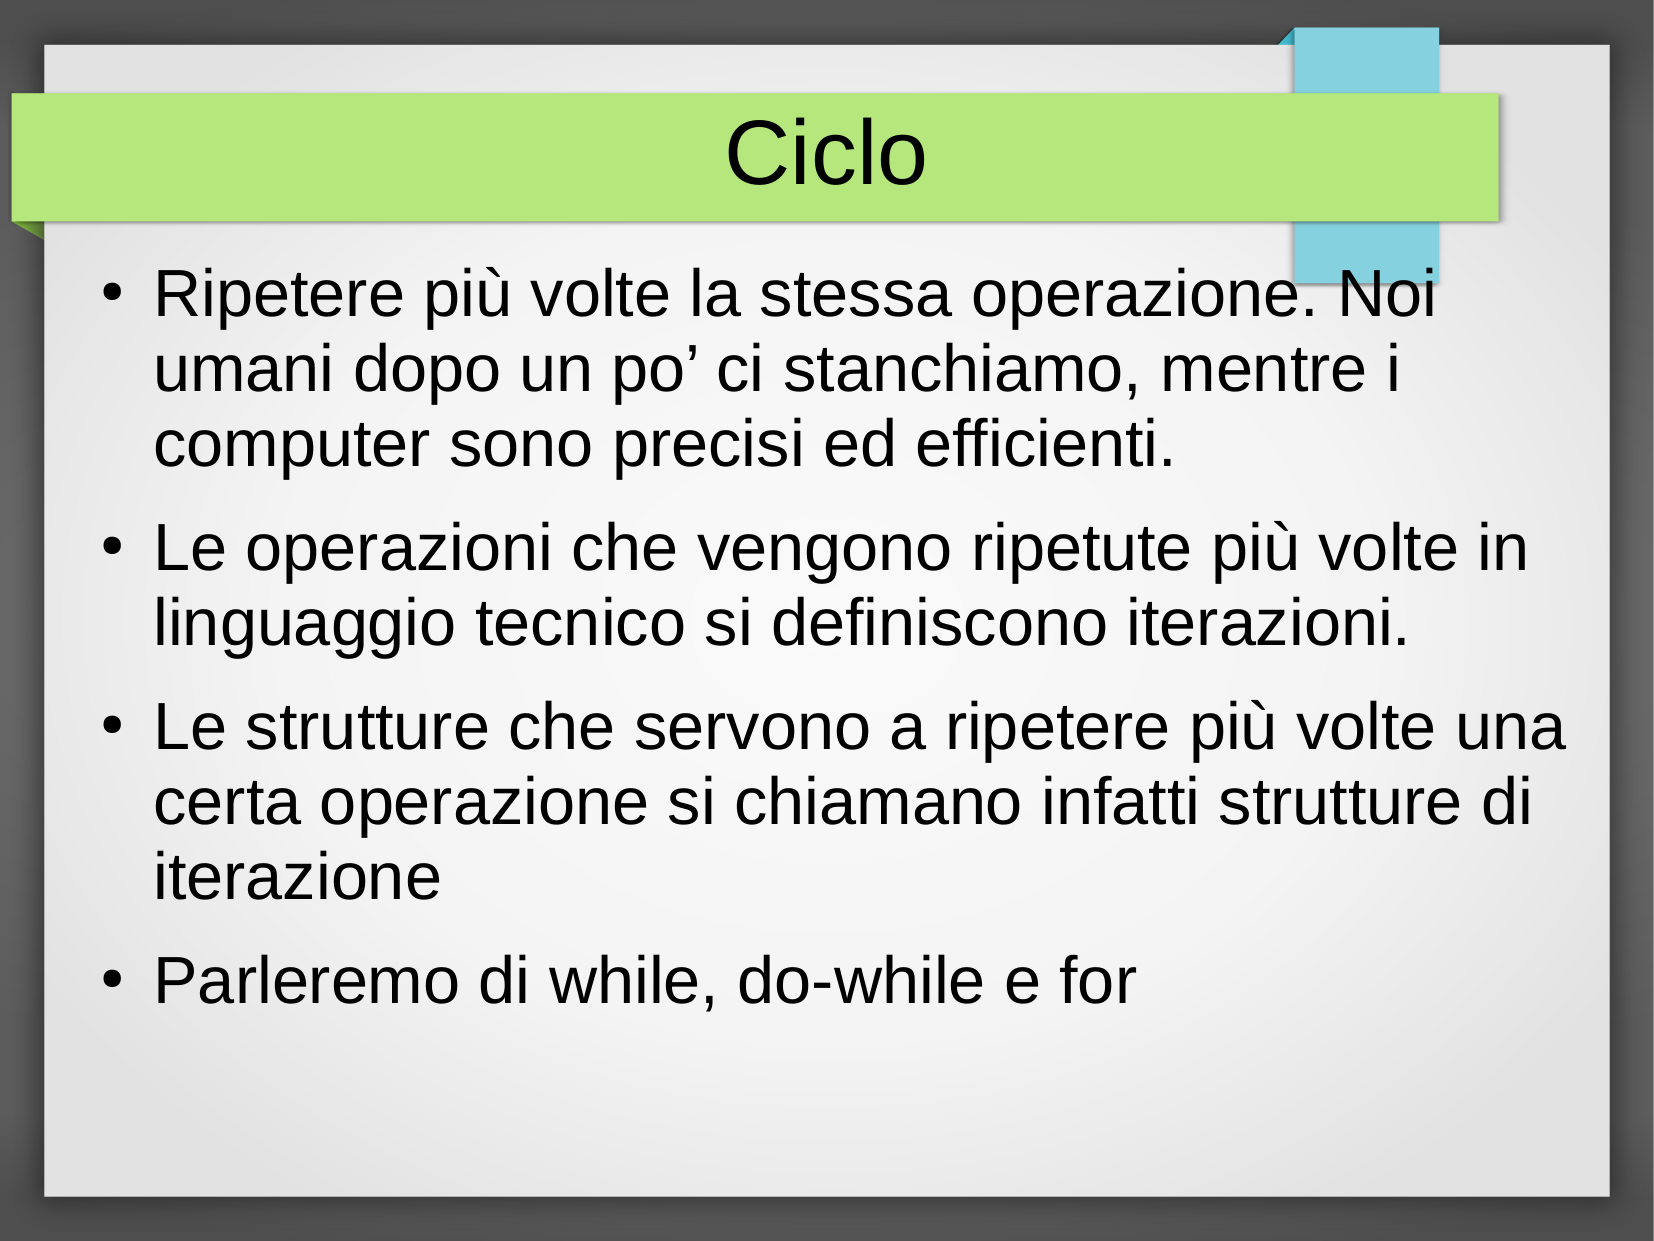

# Ciclo
Ripetere più volte la stessa operazione. Noi umani dopo un po’ ci stanchiamo, mentre i computer sono precisi ed efficienti.
Le operazioni che vengono ripetute più volte in linguaggio tecnico si definiscono iterazioni.
Le strutture che servono a ripetere più volte una certa operazione si chiamano infatti strutture di iterazione
Parleremo di while, do-while e for